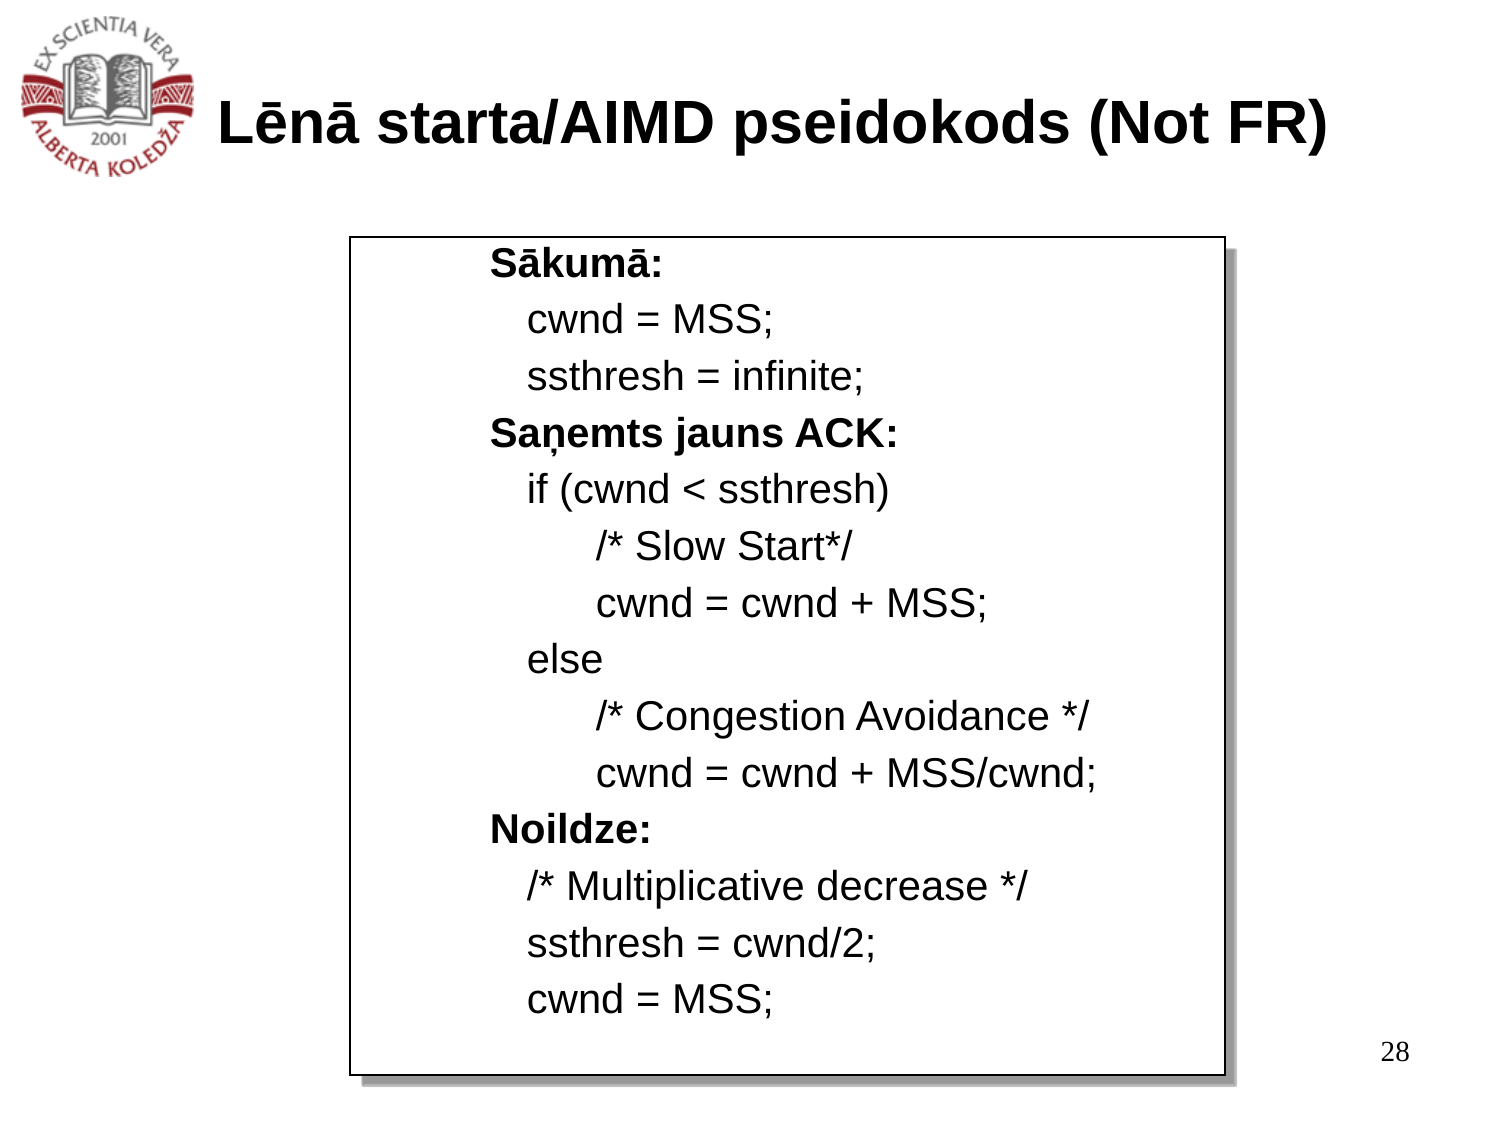

# Lēnā starta/AIMD pseidokods (Not FR)
Sākumā:
	cwnd = MSS;
	ssthresh = infinite;
Saņemts jauns ACK:
	if (cwnd < ssthresh)
	 /* Slow Start*/
	 cwnd = cwnd + MSS;
	else
	 /* Congestion Avoidance */
	 cwnd = cwnd + MSS/cwnd;
Noildze:
	/* Multiplicative decrease */
	ssthresh = cwnd/2;
	cwnd = MSS;